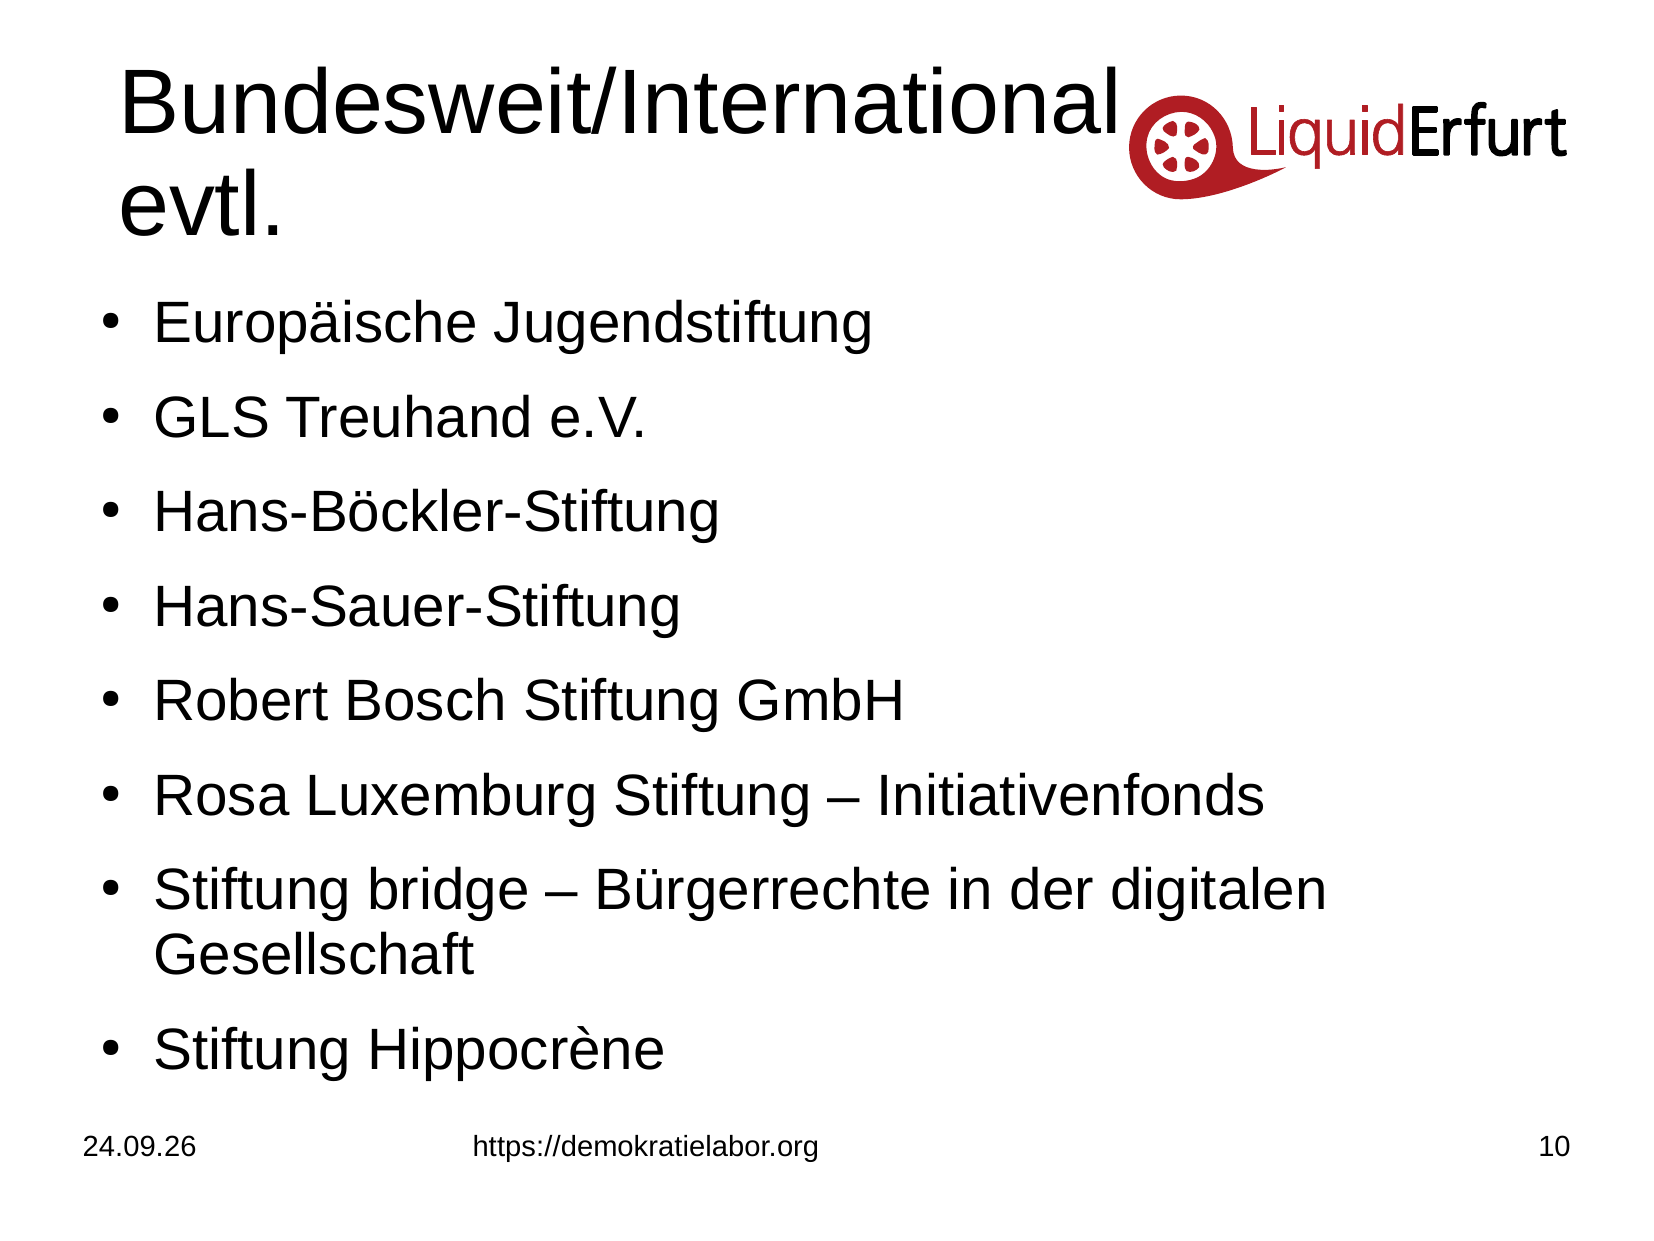

# Bundesweit/International evtl.
Europäische Jugendstiftung
GLS Treuhand e.V.
Hans-Böckler-Stiftung
Hans-Sauer-Stiftung
Robert Bosch Stiftung GmbH
Rosa Luxemburg Stiftung – Initiativenfonds
Stiftung bridge – Bürgerrechte in der digitalen Gesellschaft
Stiftung Hippocrène
https://demokratielabor.org
10